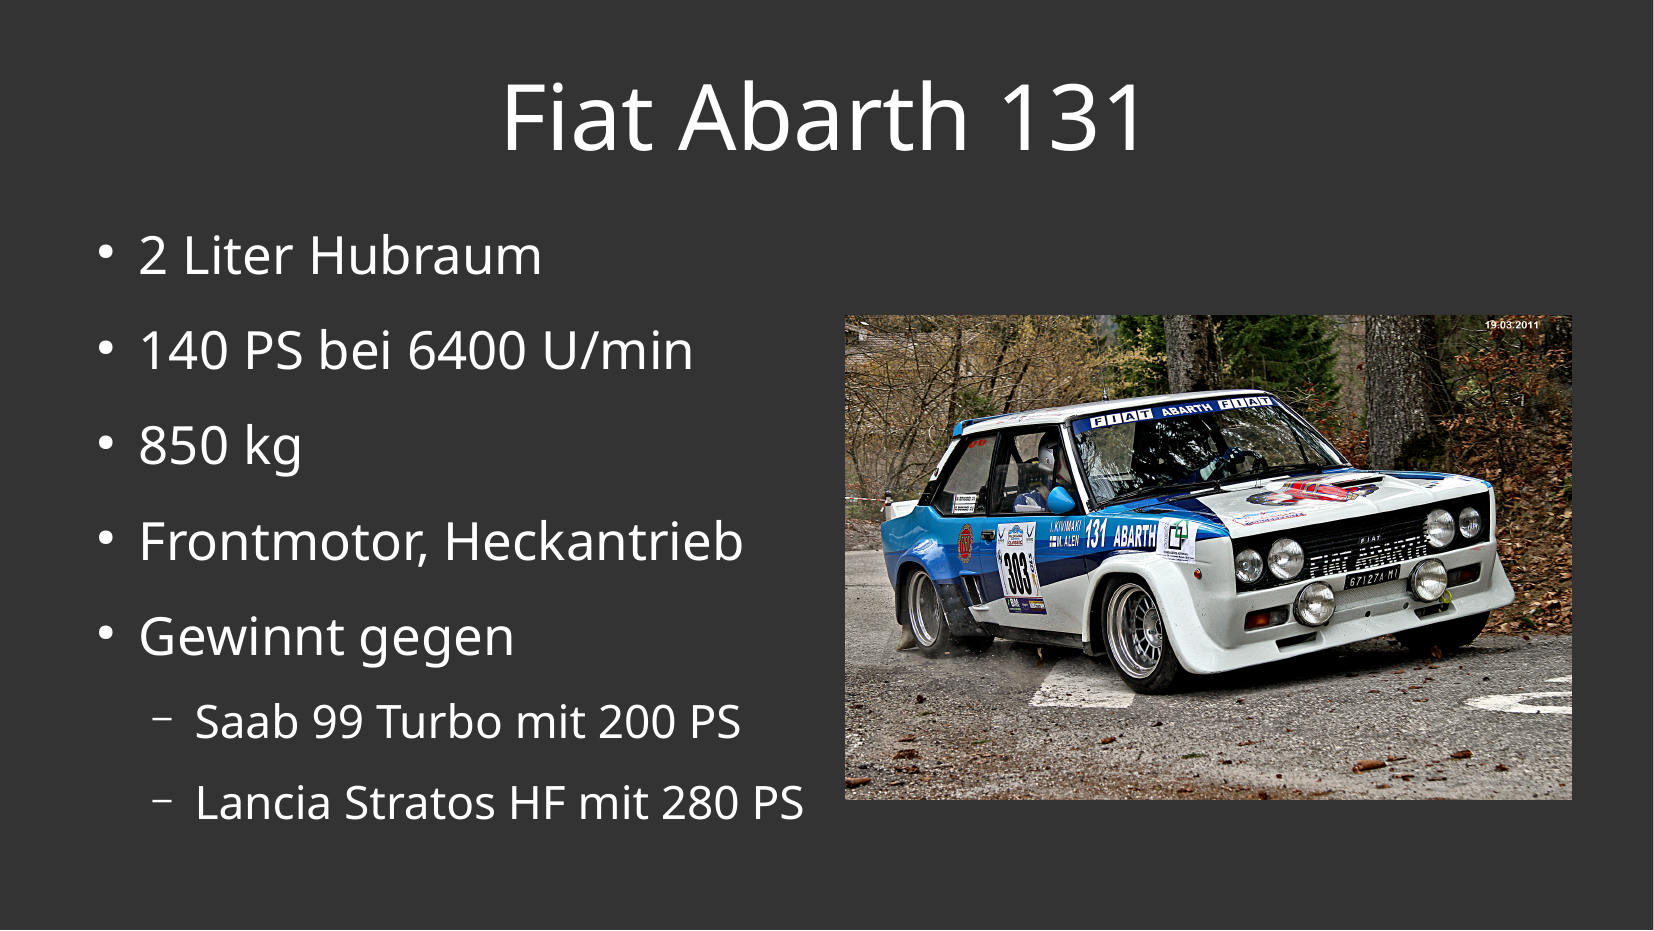

# Fiat Abarth 131
2 Liter Hubraum
140 PS bei 6400 U/min
850 kg
Frontmotor, Heckantrieb
Gewinnt gegen
Saab 99 Turbo mit 200 PS
Lancia Stratos HF mit 280 PS